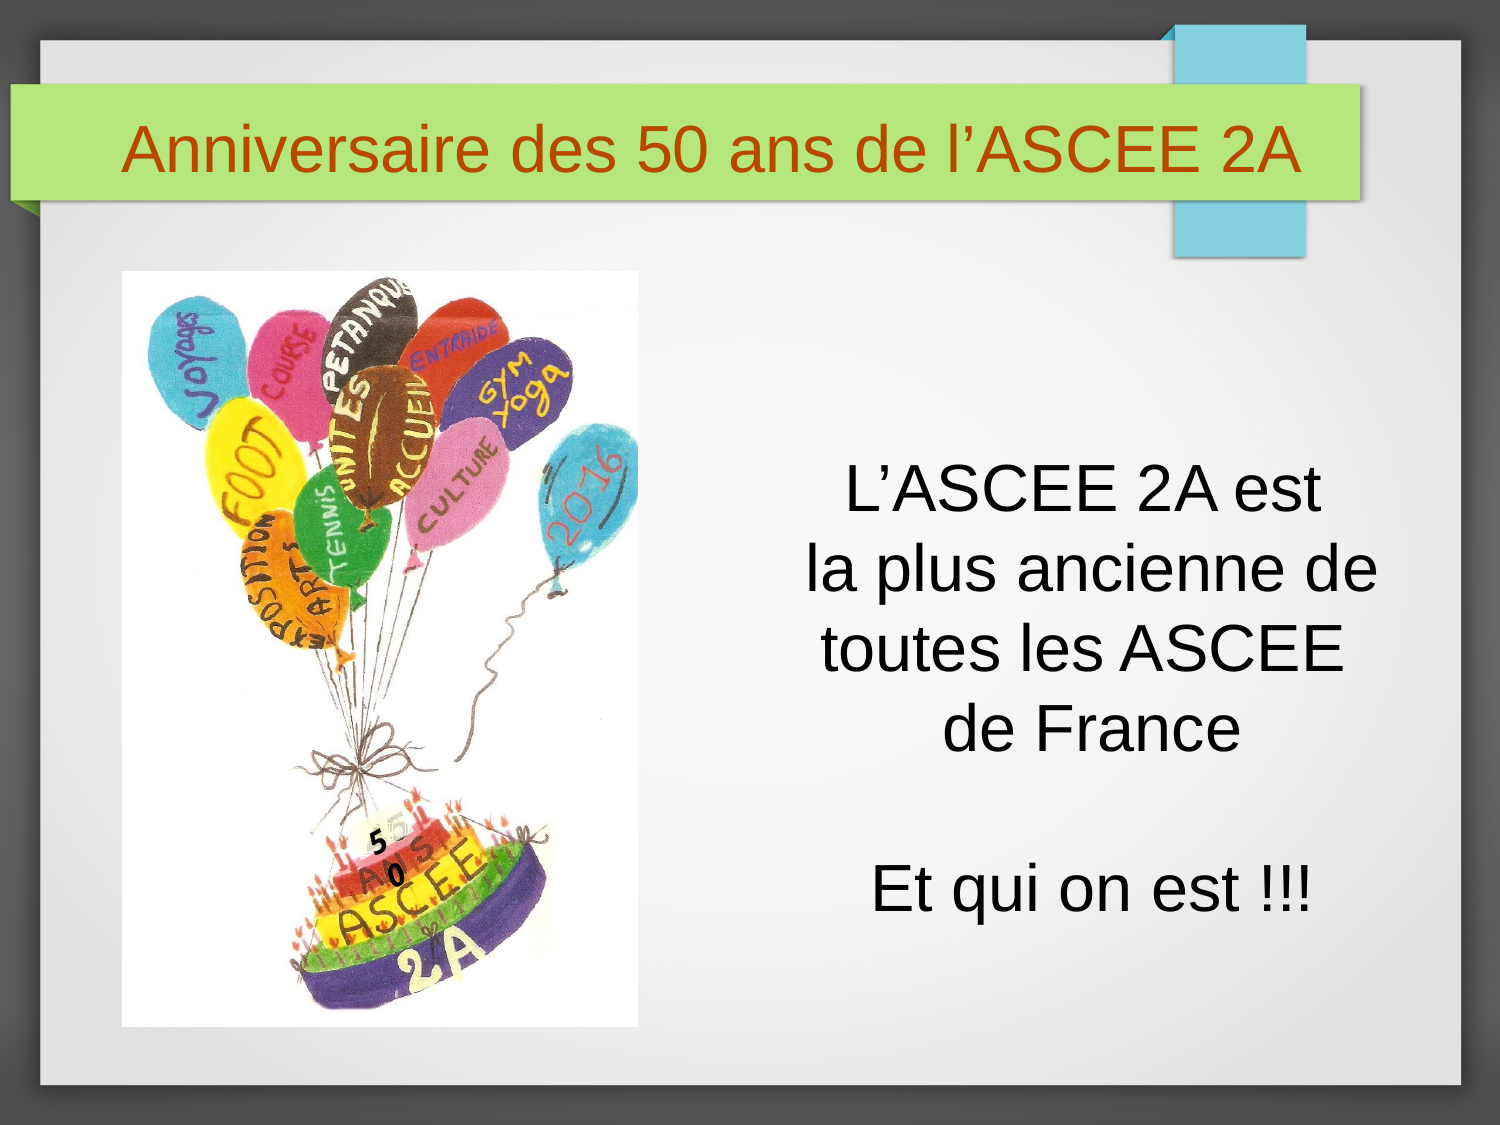

# Anniversaire des 50 ans de l’ASCEE 2A
50
L’ASCEE 2A est
la plus ancienne de toutes les ASCEE
de France
Et qui on est !!!